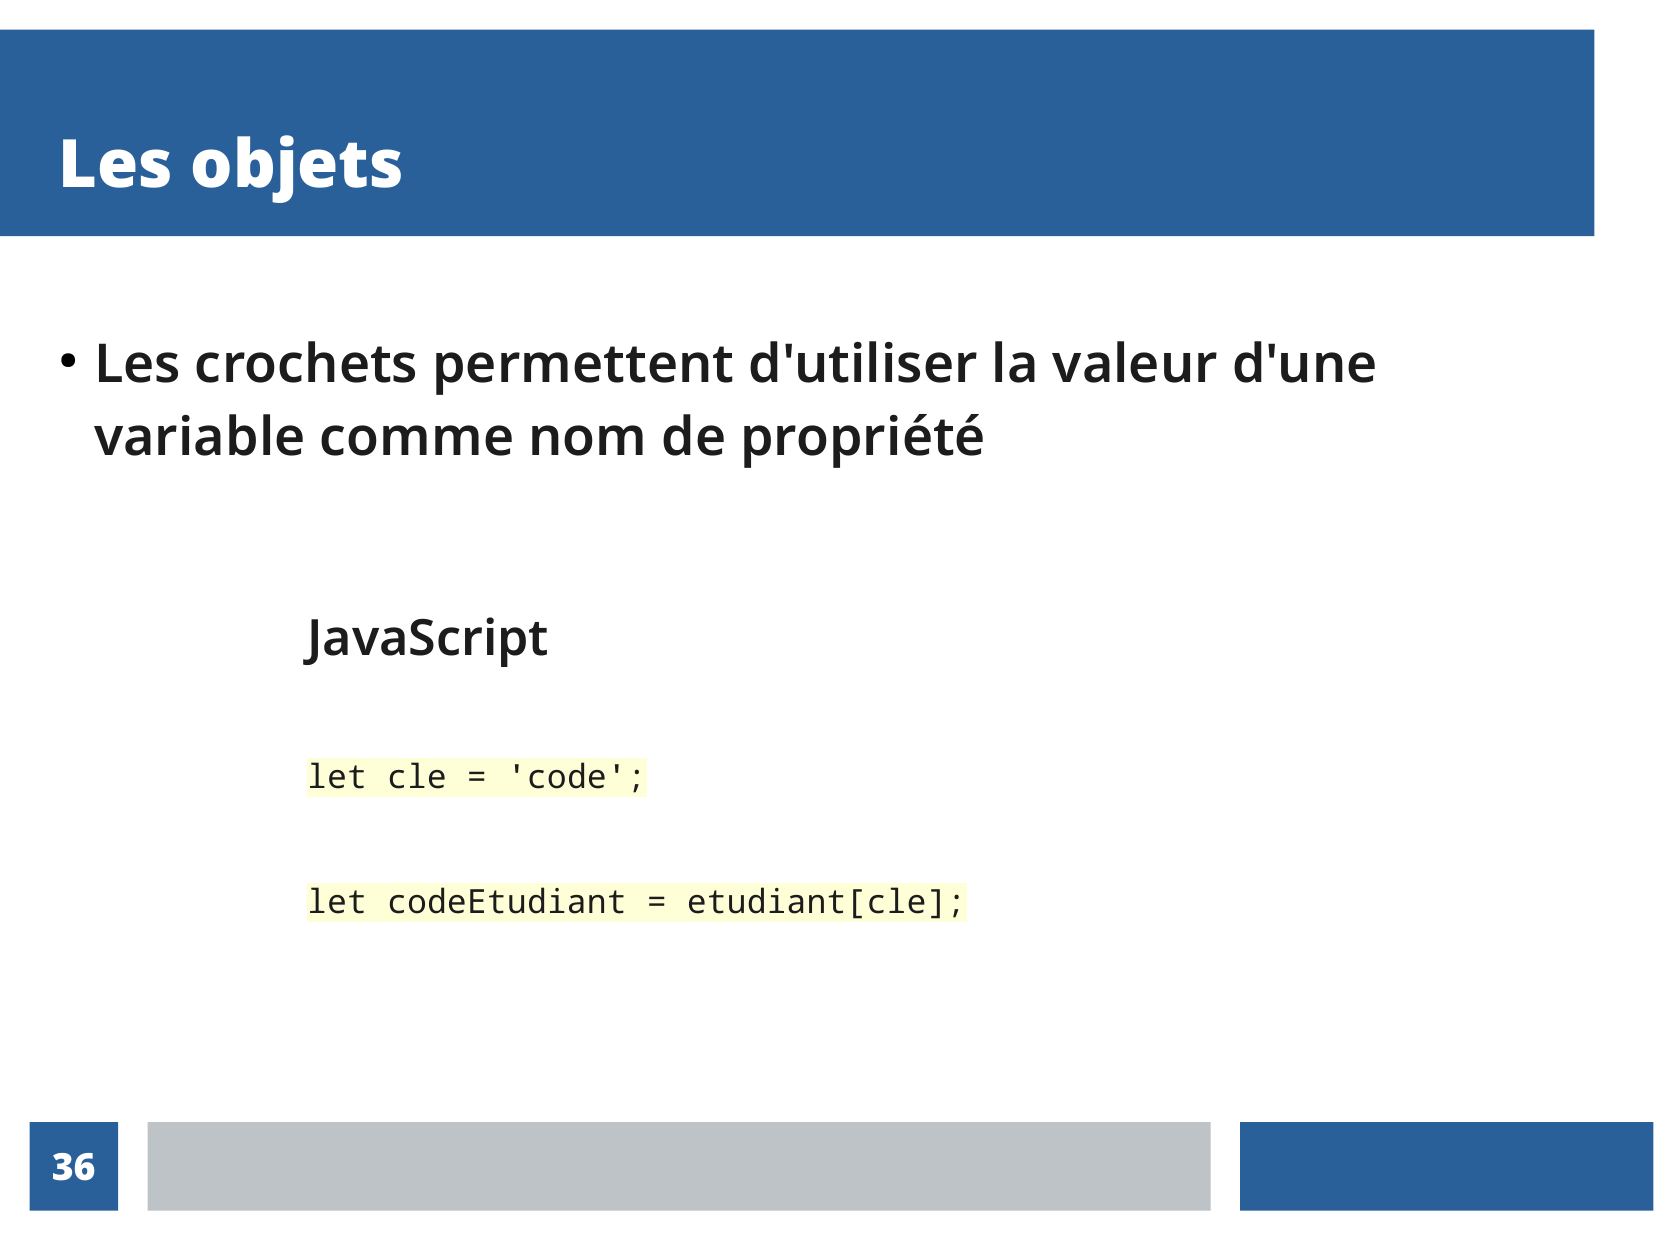

# Les objets
Les crochets permettent d'utiliser la valeur d'une variable comme nom de propriété
JavaScript
let cle = 'code';
let codeEtudiant = etudiant[cle];
36